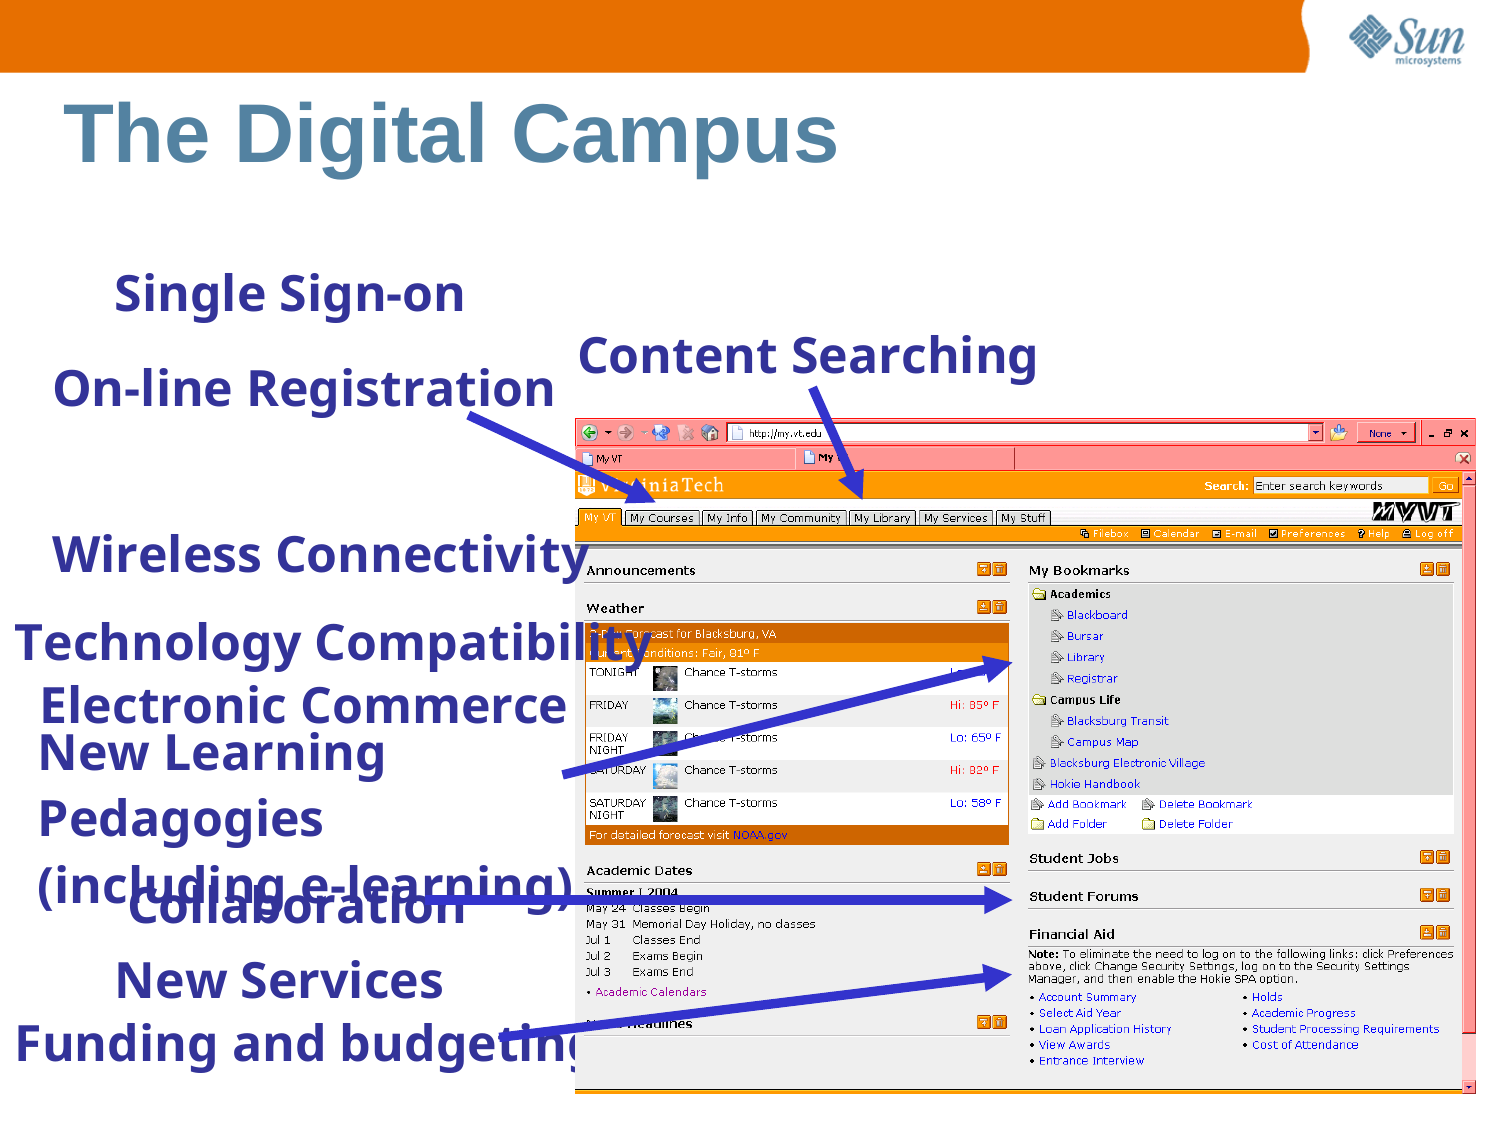

# The Digital Campus
Single Sign-on
Content Searching
On-line Registration
Wireless Connectivity
Technology Compatibility
Electronic Commerce
New Learning Pedagogies (including e-learning)
Collaboration
New Services
Funding and budgeting